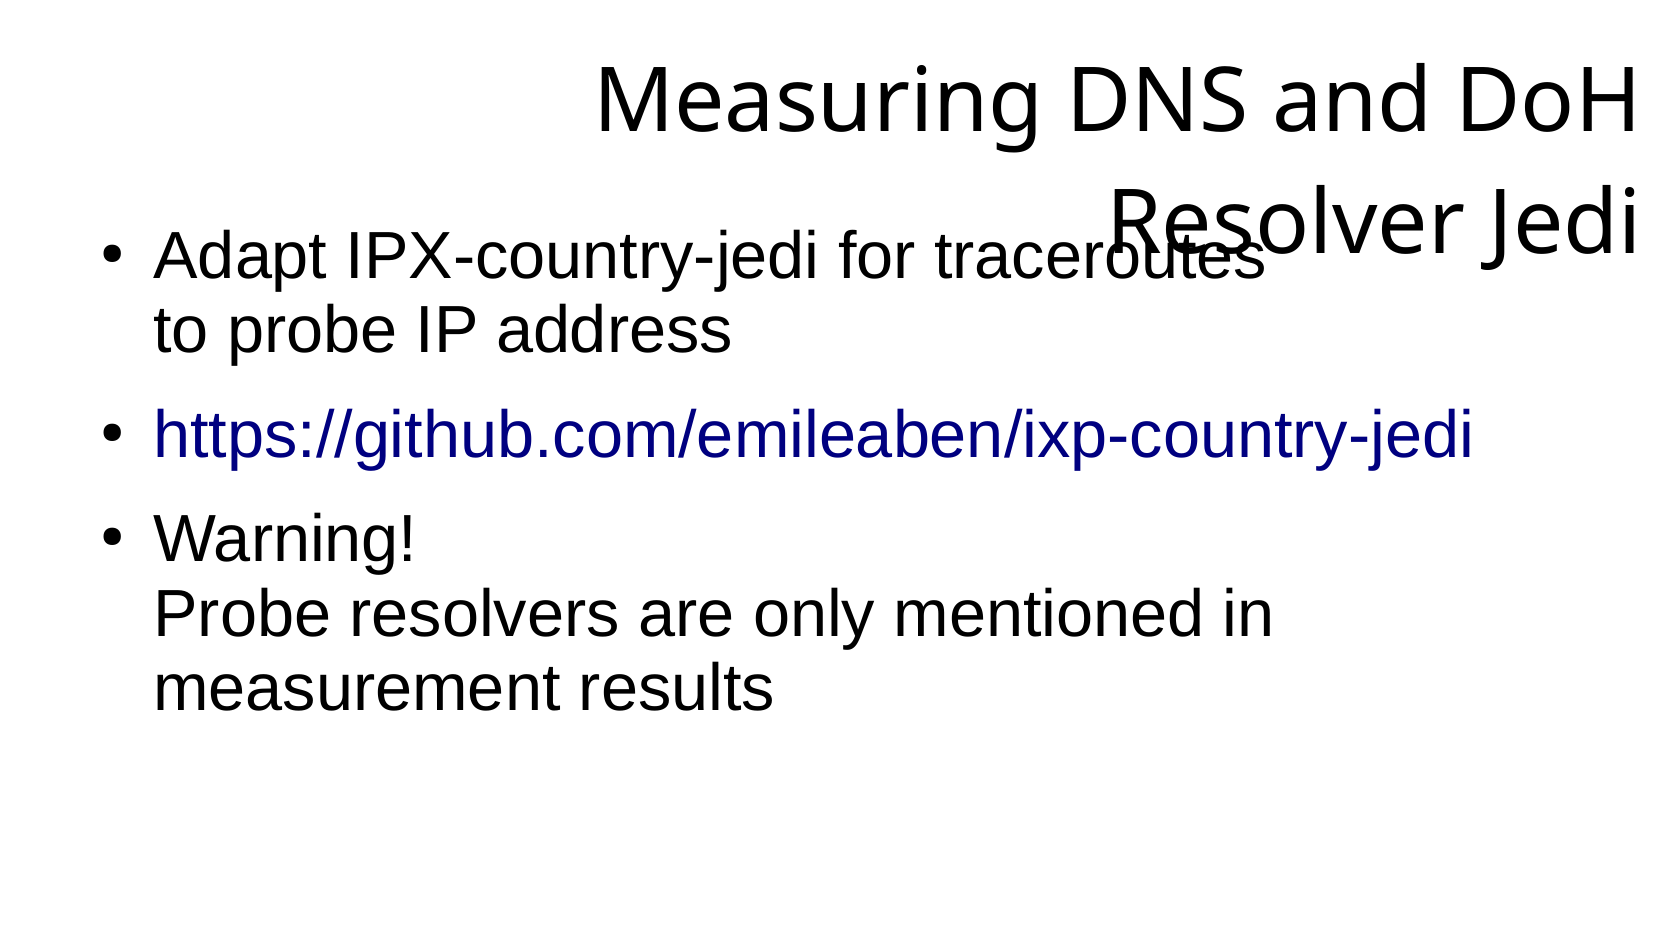

# Measuring DNS and DoH Resolver Jedi
Adapt IPX-country-jedi for traceroutes
to probe IP address
https://github.com/emileaben/ixp-country-jedi
Warning!
Probe resolvers are only mentioned in measurement results